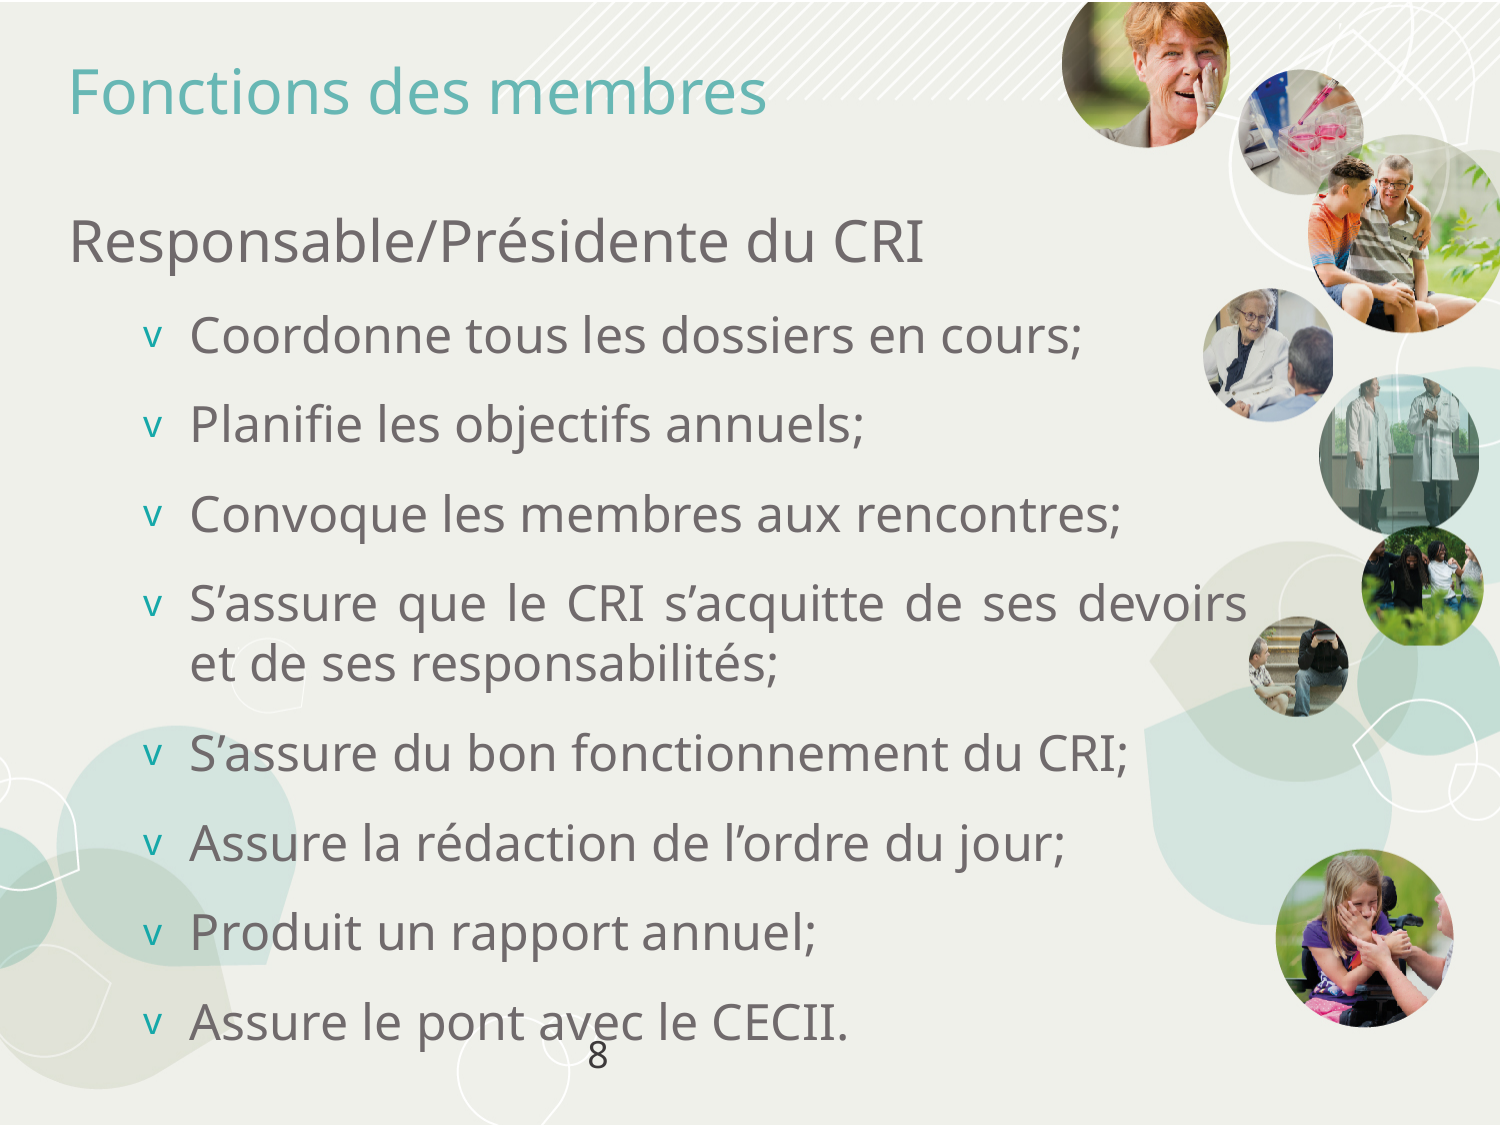

# Fonctions des membres
Responsable/Présidente du CRI
Coordonne tous les dossiers en cours;
Planifie les objectifs annuels;
Convoque les membres aux rencontres;
S’assure que le CRI s’acquitte de ses devoirs et de ses responsabilités;
S’assure du bon fonctionnement du CRI;
Assure la rédaction de l’ordre du jour;
Produit un rapport annuel;
Assure le pont avec le CECII.